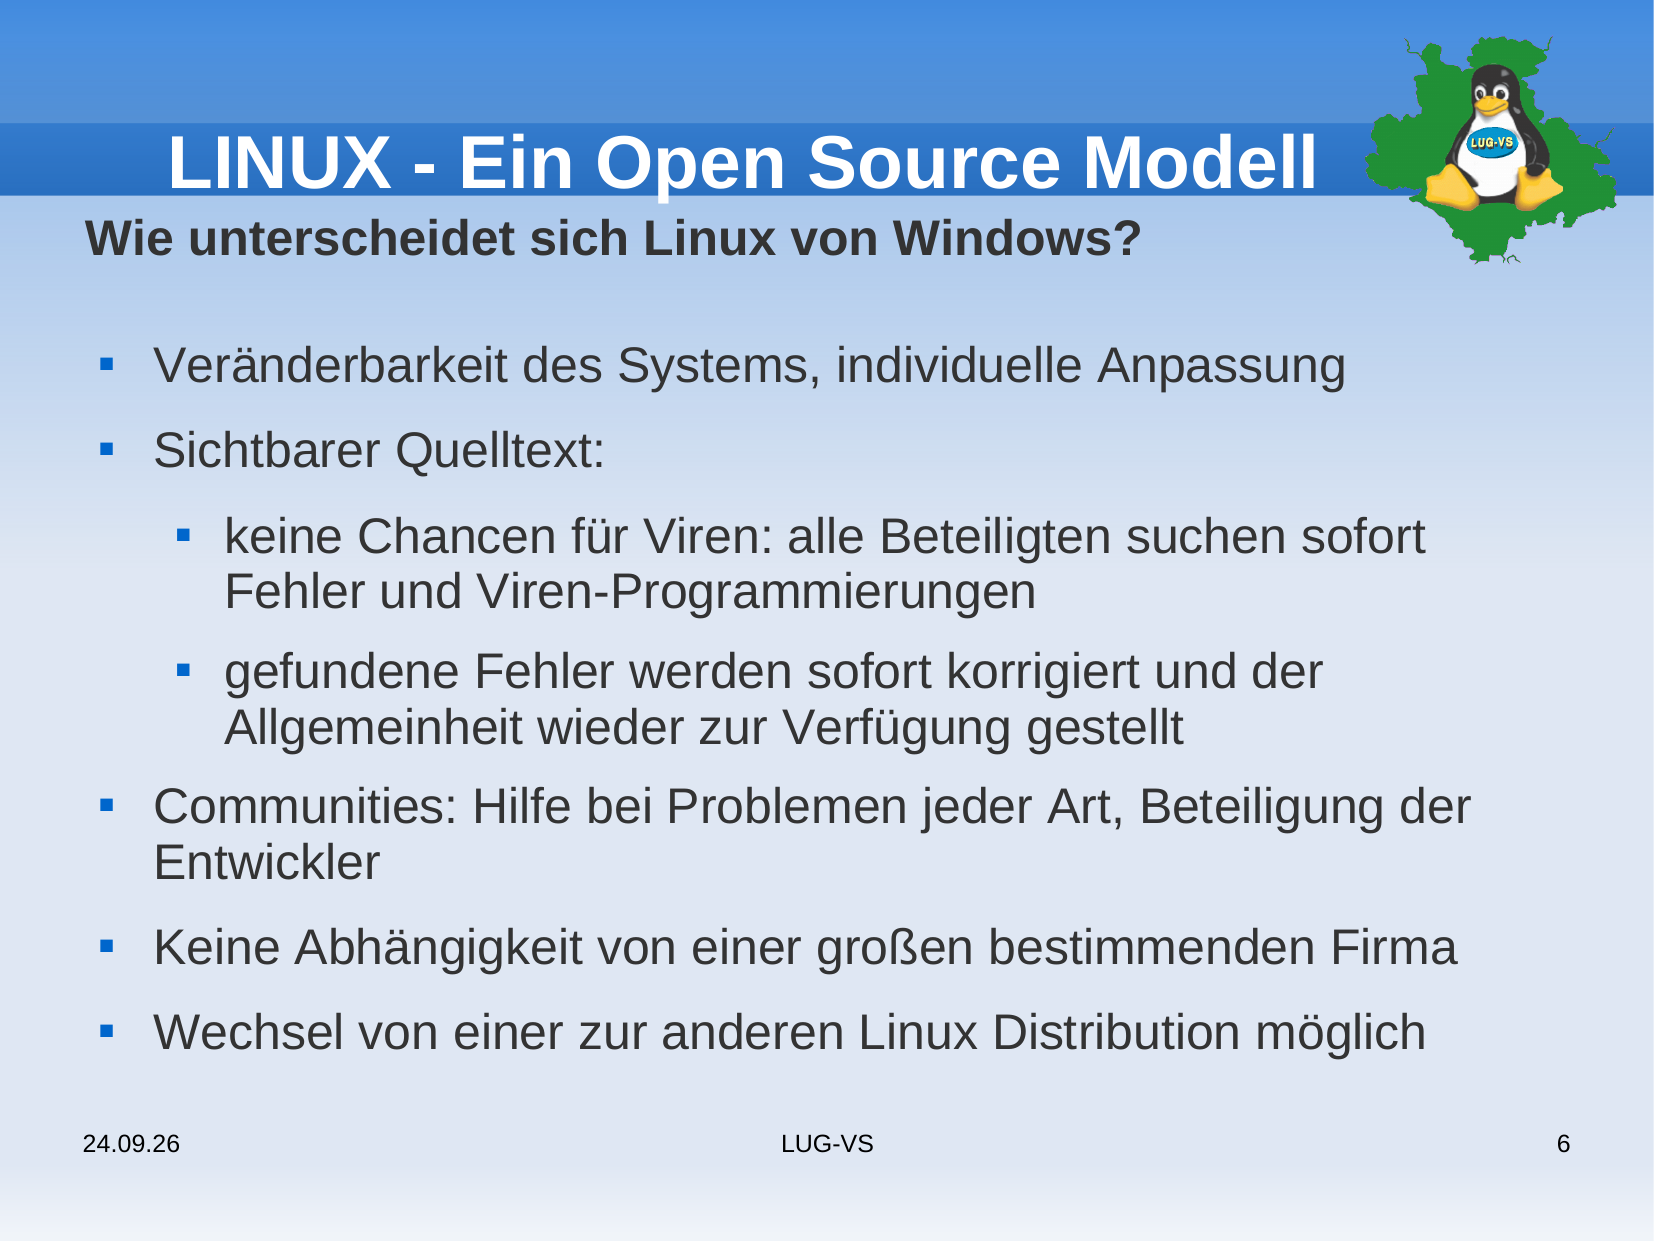

# LINUX - Ein Open Source Modell
Wie unterscheidet sich Linux von Windows?
Veränderbarkeit des Systems, individuelle Anpassung
Sichtbarer Quelltext:
keine Chancen für Viren: alle Beteiligten suchen sofort Fehler und Viren-Programmierungen
gefundene Fehler werden sofort korrigiert und der Allgemeinheit wieder zur Verfügung gestellt
Communities: Hilfe bei Problemen jeder Art, Beteiligung der Entwickler
Keine Abhängigkeit von einer großen bestimmenden Firma
Wechsel von einer zur anderen Linux Distribution möglich
LUG-VS
6